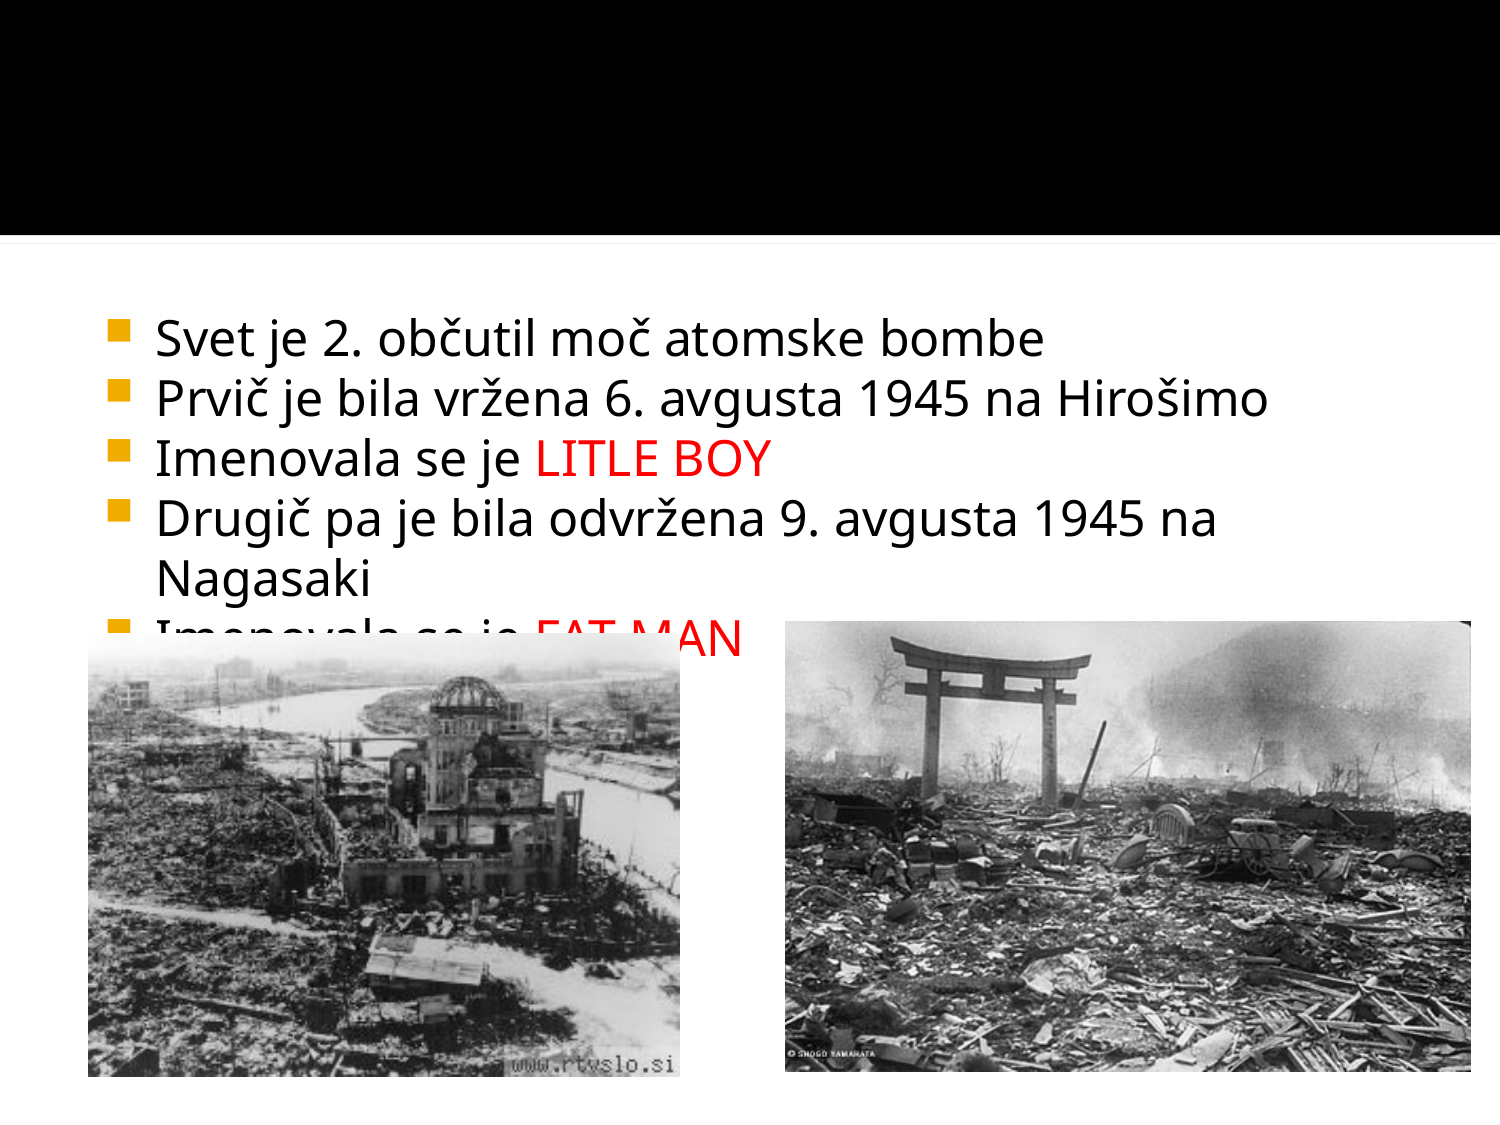

#
Svet je 2. občutil moč atomske bombe
Prvič je bila vržena 6. avgusta 1945 na Hirošimo
Imenovala se je LITLE BOY
Drugič pa je bila odvržena 9. avgusta 1945 na Nagasaki
Imenovala se je FAT MAN